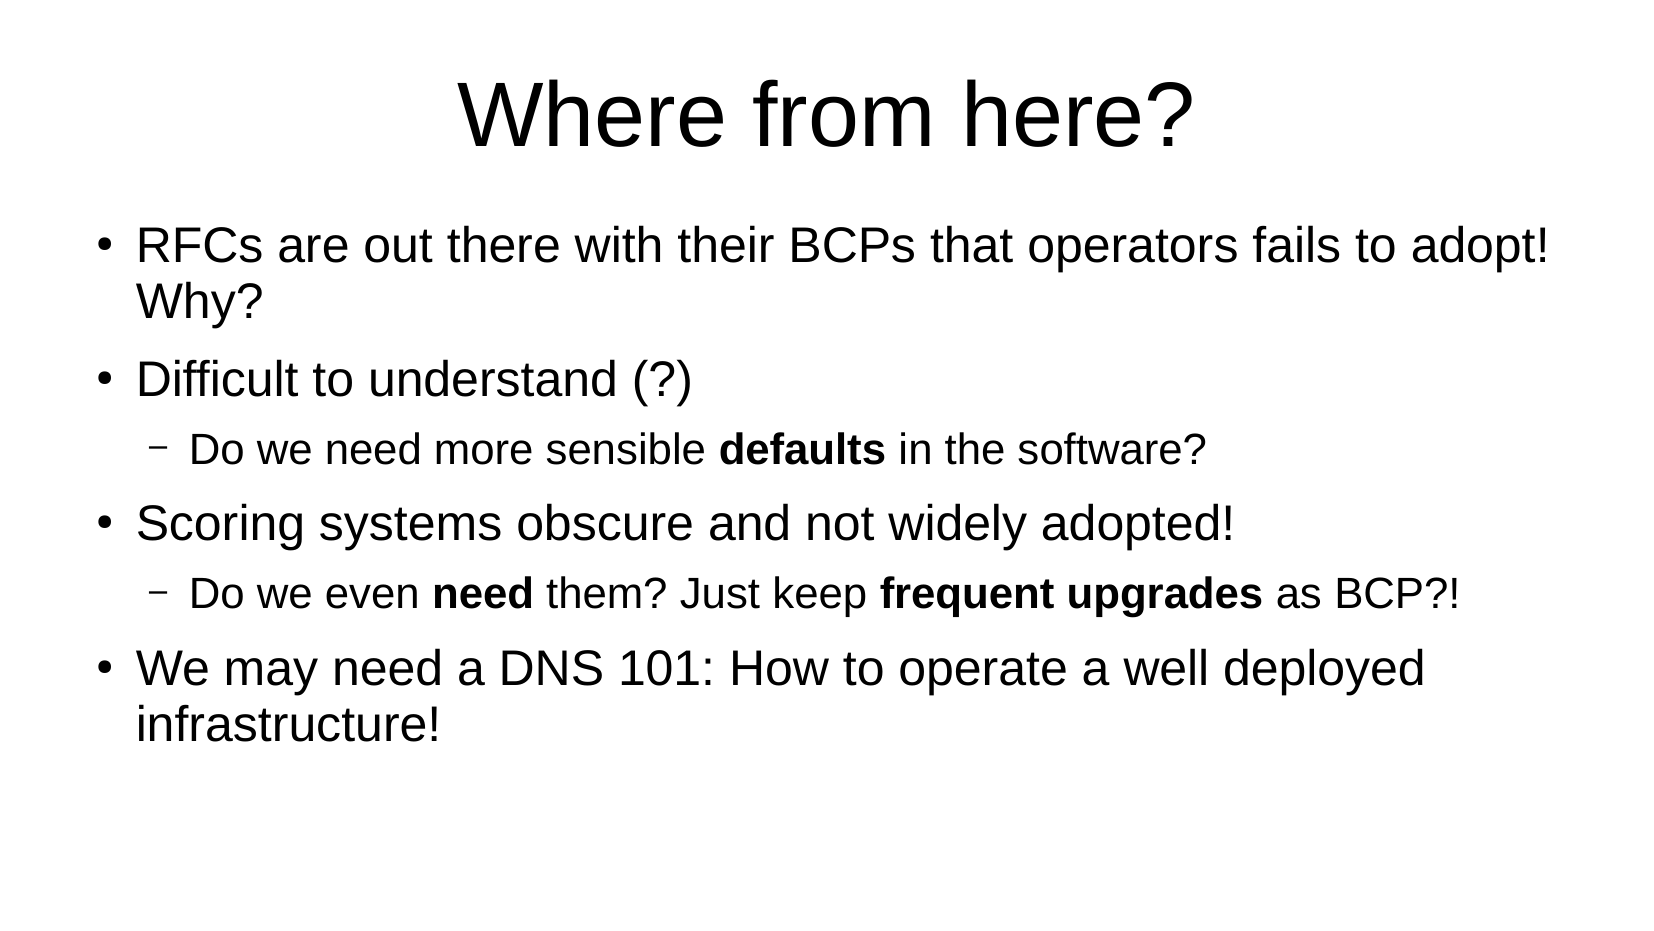

# Where from here?
RFCs are out there with their BCPs that operators fails to adopt! Why?
Difficult to understand (?)
Do we need more sensible defaults in the software?
Scoring systems obscure and not widely adopted!
Do we even need them? Just keep frequent upgrades as BCP?!
We may need a DNS 101: How to operate a well deployed infrastructure!